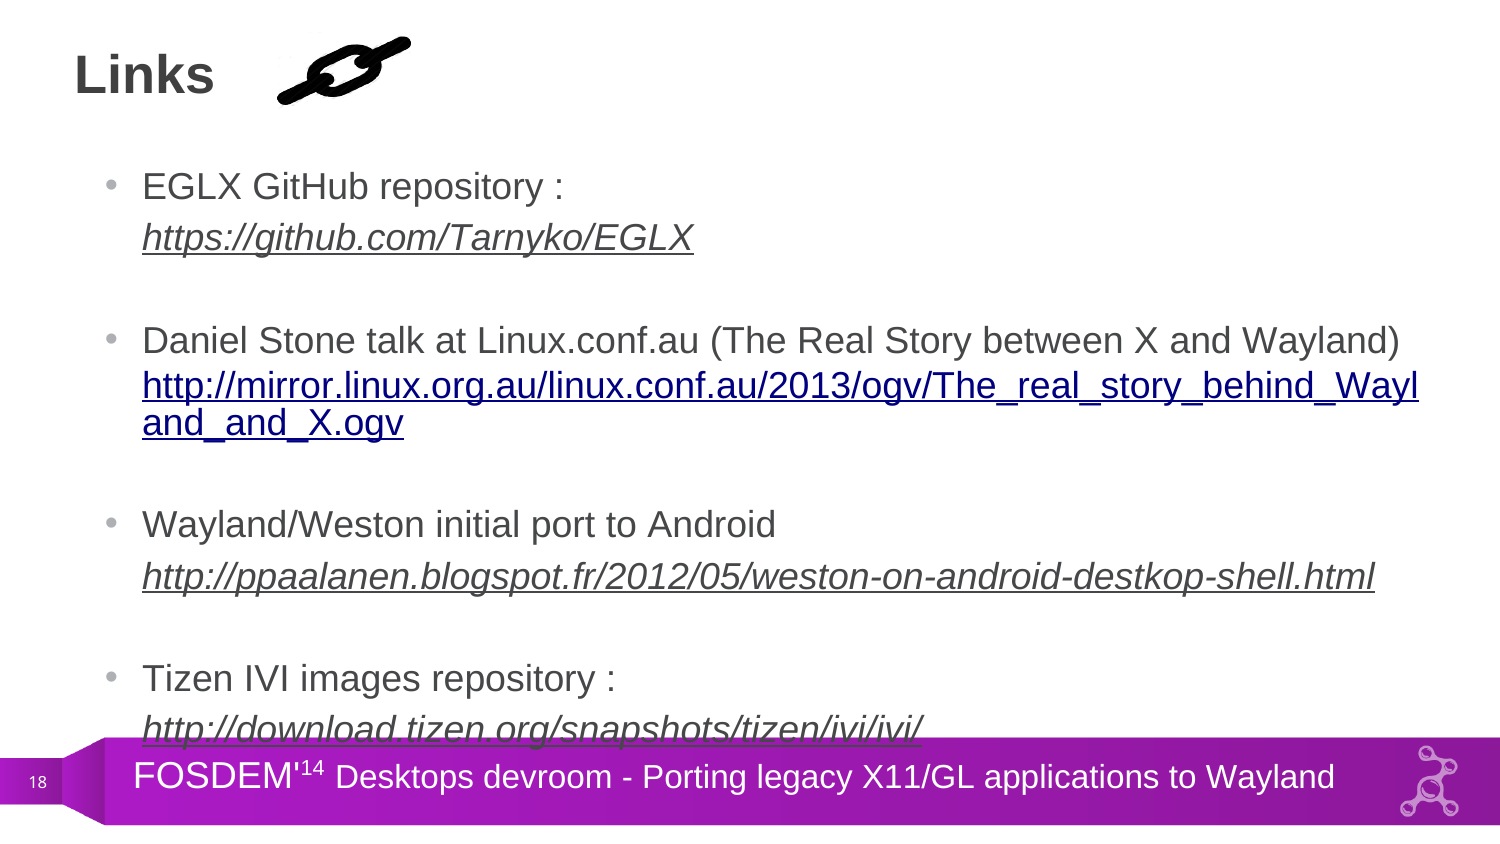

# Links
EGLX GitHub repository :
https://github.com/Tarnyko/EGLX
Daniel Stone talk at Linux.conf.au (The Real Story between X and Wayland)http://mirror.linux.org.au/linux.conf.au/2013/ogv/The_real_story_behind_Wayland_and_X.ogv
Wayland/Weston initial port to Android
http://ppaalanen.blogspot.fr/2012/05/weston-on-android-destkop-shell.html
Tizen IVI images repository :
http://download.tizen.org/snapshots/tizen/ivi/ivi/